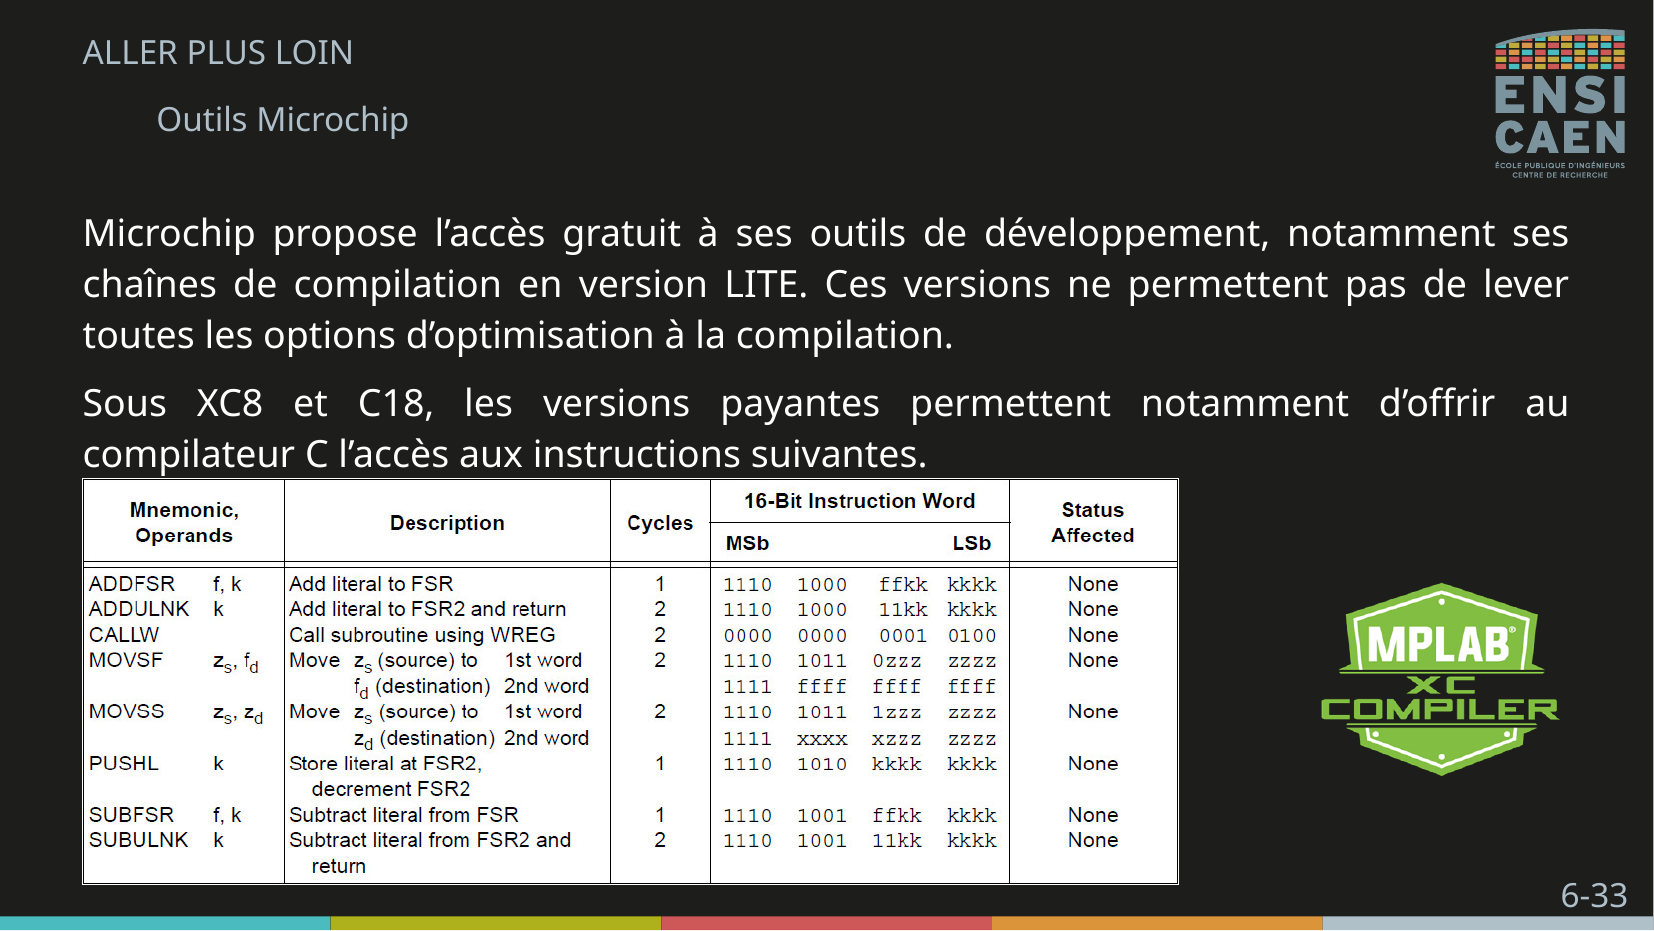

# ALLER PLUS LOIN Outils Microchip
Microchip propose l’accès gratuit à ses outils de développement, notamment ses chaînes de compilation en version LITE. Ces versions ne permettent pas de lever toutes les options d’optimisation à la compilation.
Sous XC8 et C18, les versions payantes permettent notamment d’offrir au compilateur C l’accès aux instructions suivantes.